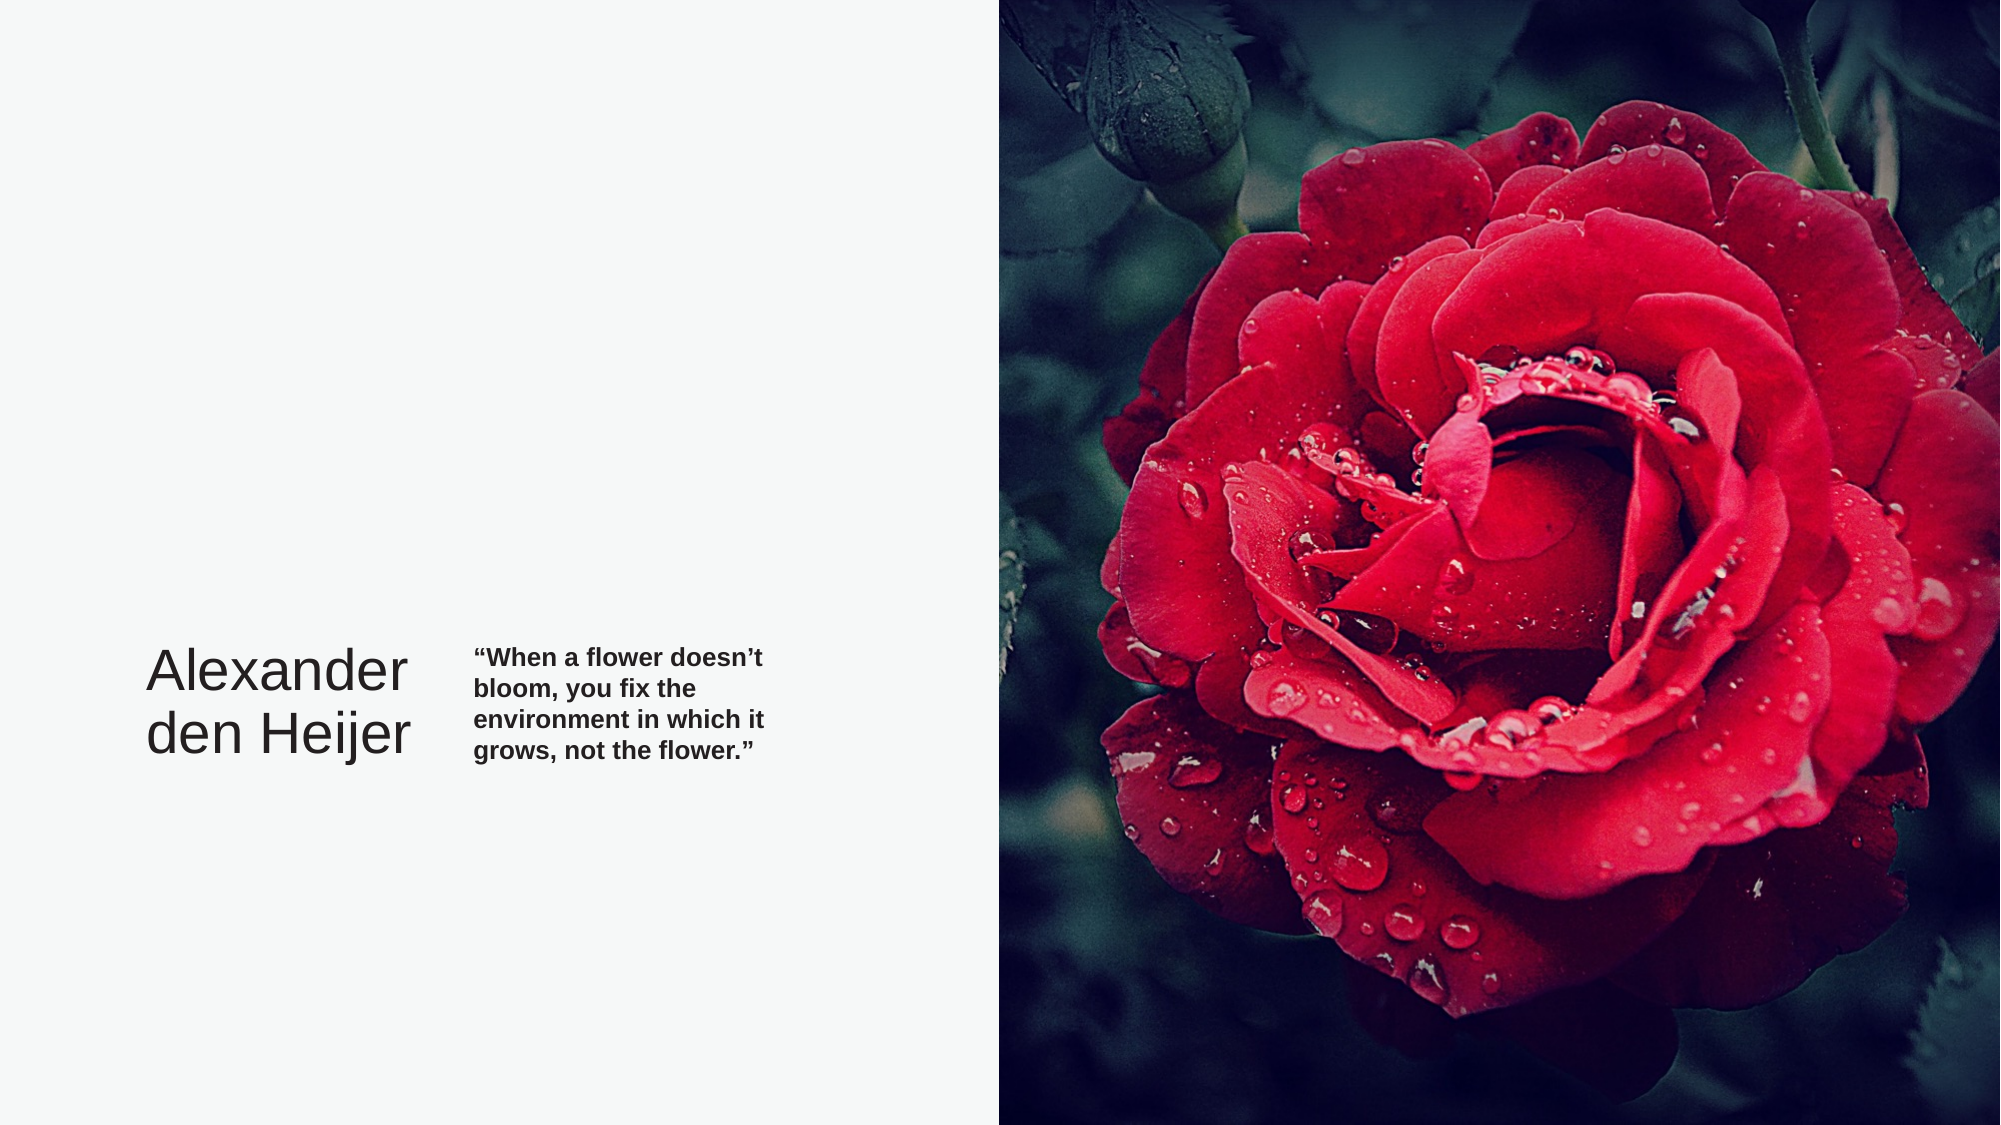

# Alexander den Heijer
“When a flower doesn’t bloom, you fix the environment in which it grows, not the flower.”